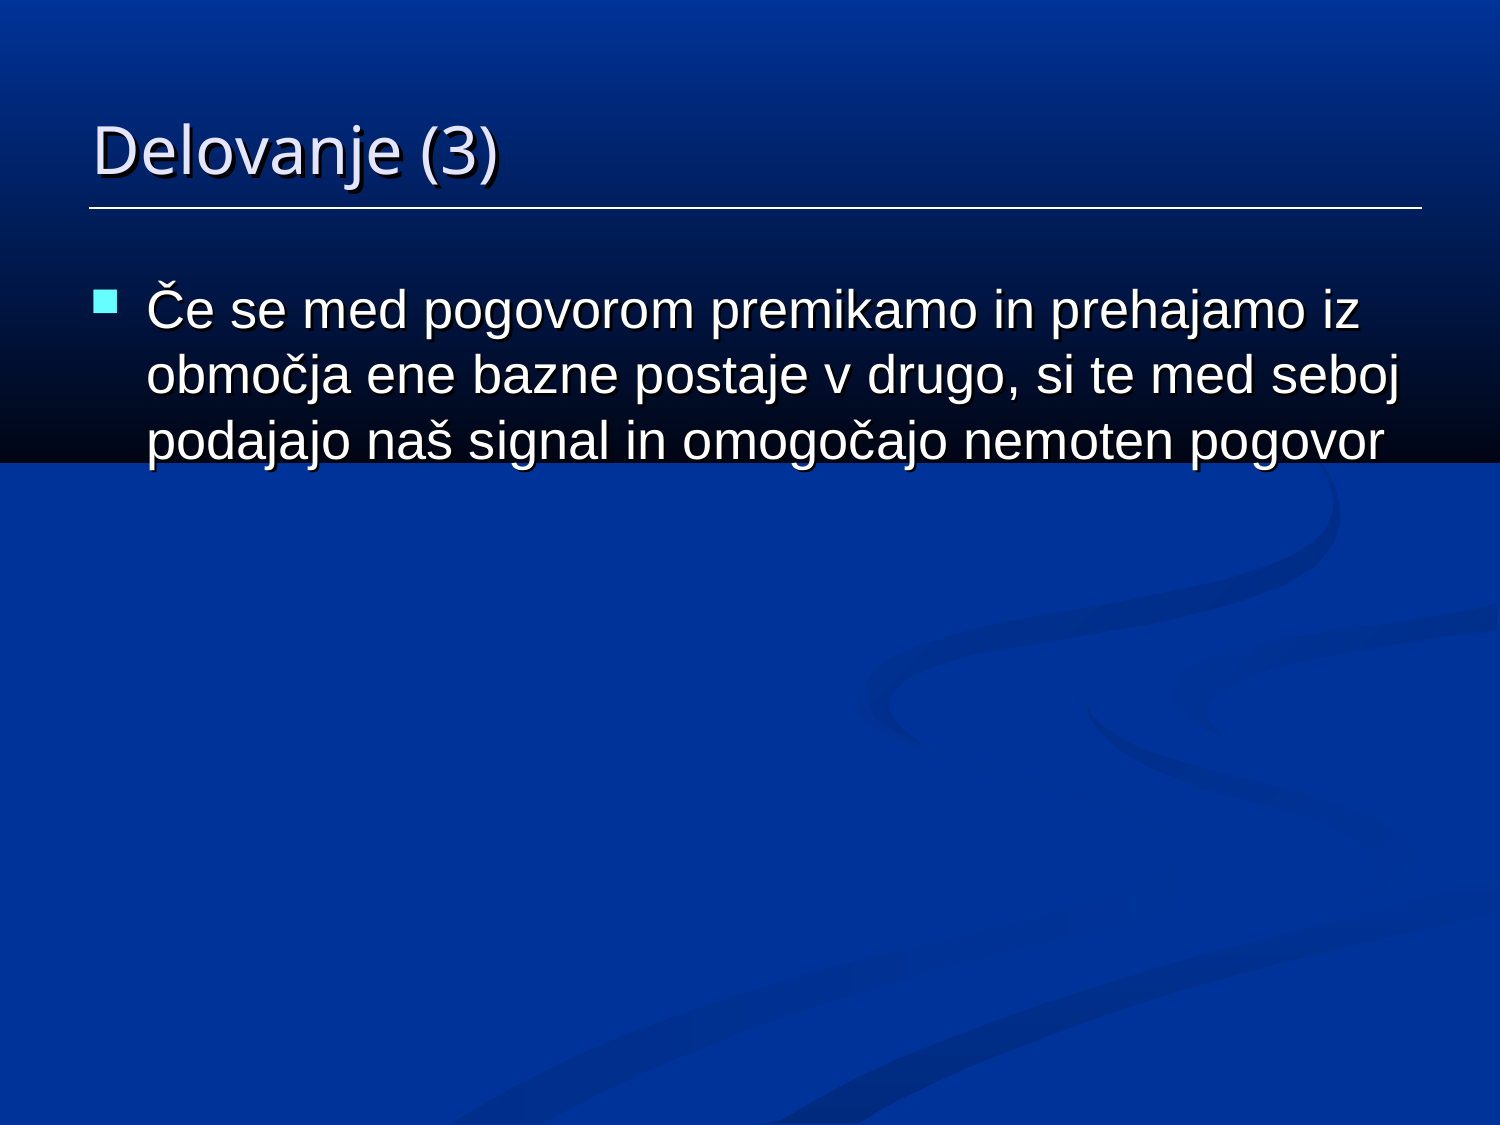

Delovanje (3)
# Če se med pogovorom premikamo in prehajamo iz območja ene bazne postaje v drugo, si te med seboj podajajo naš signal in omogočajo nemoten pogovor